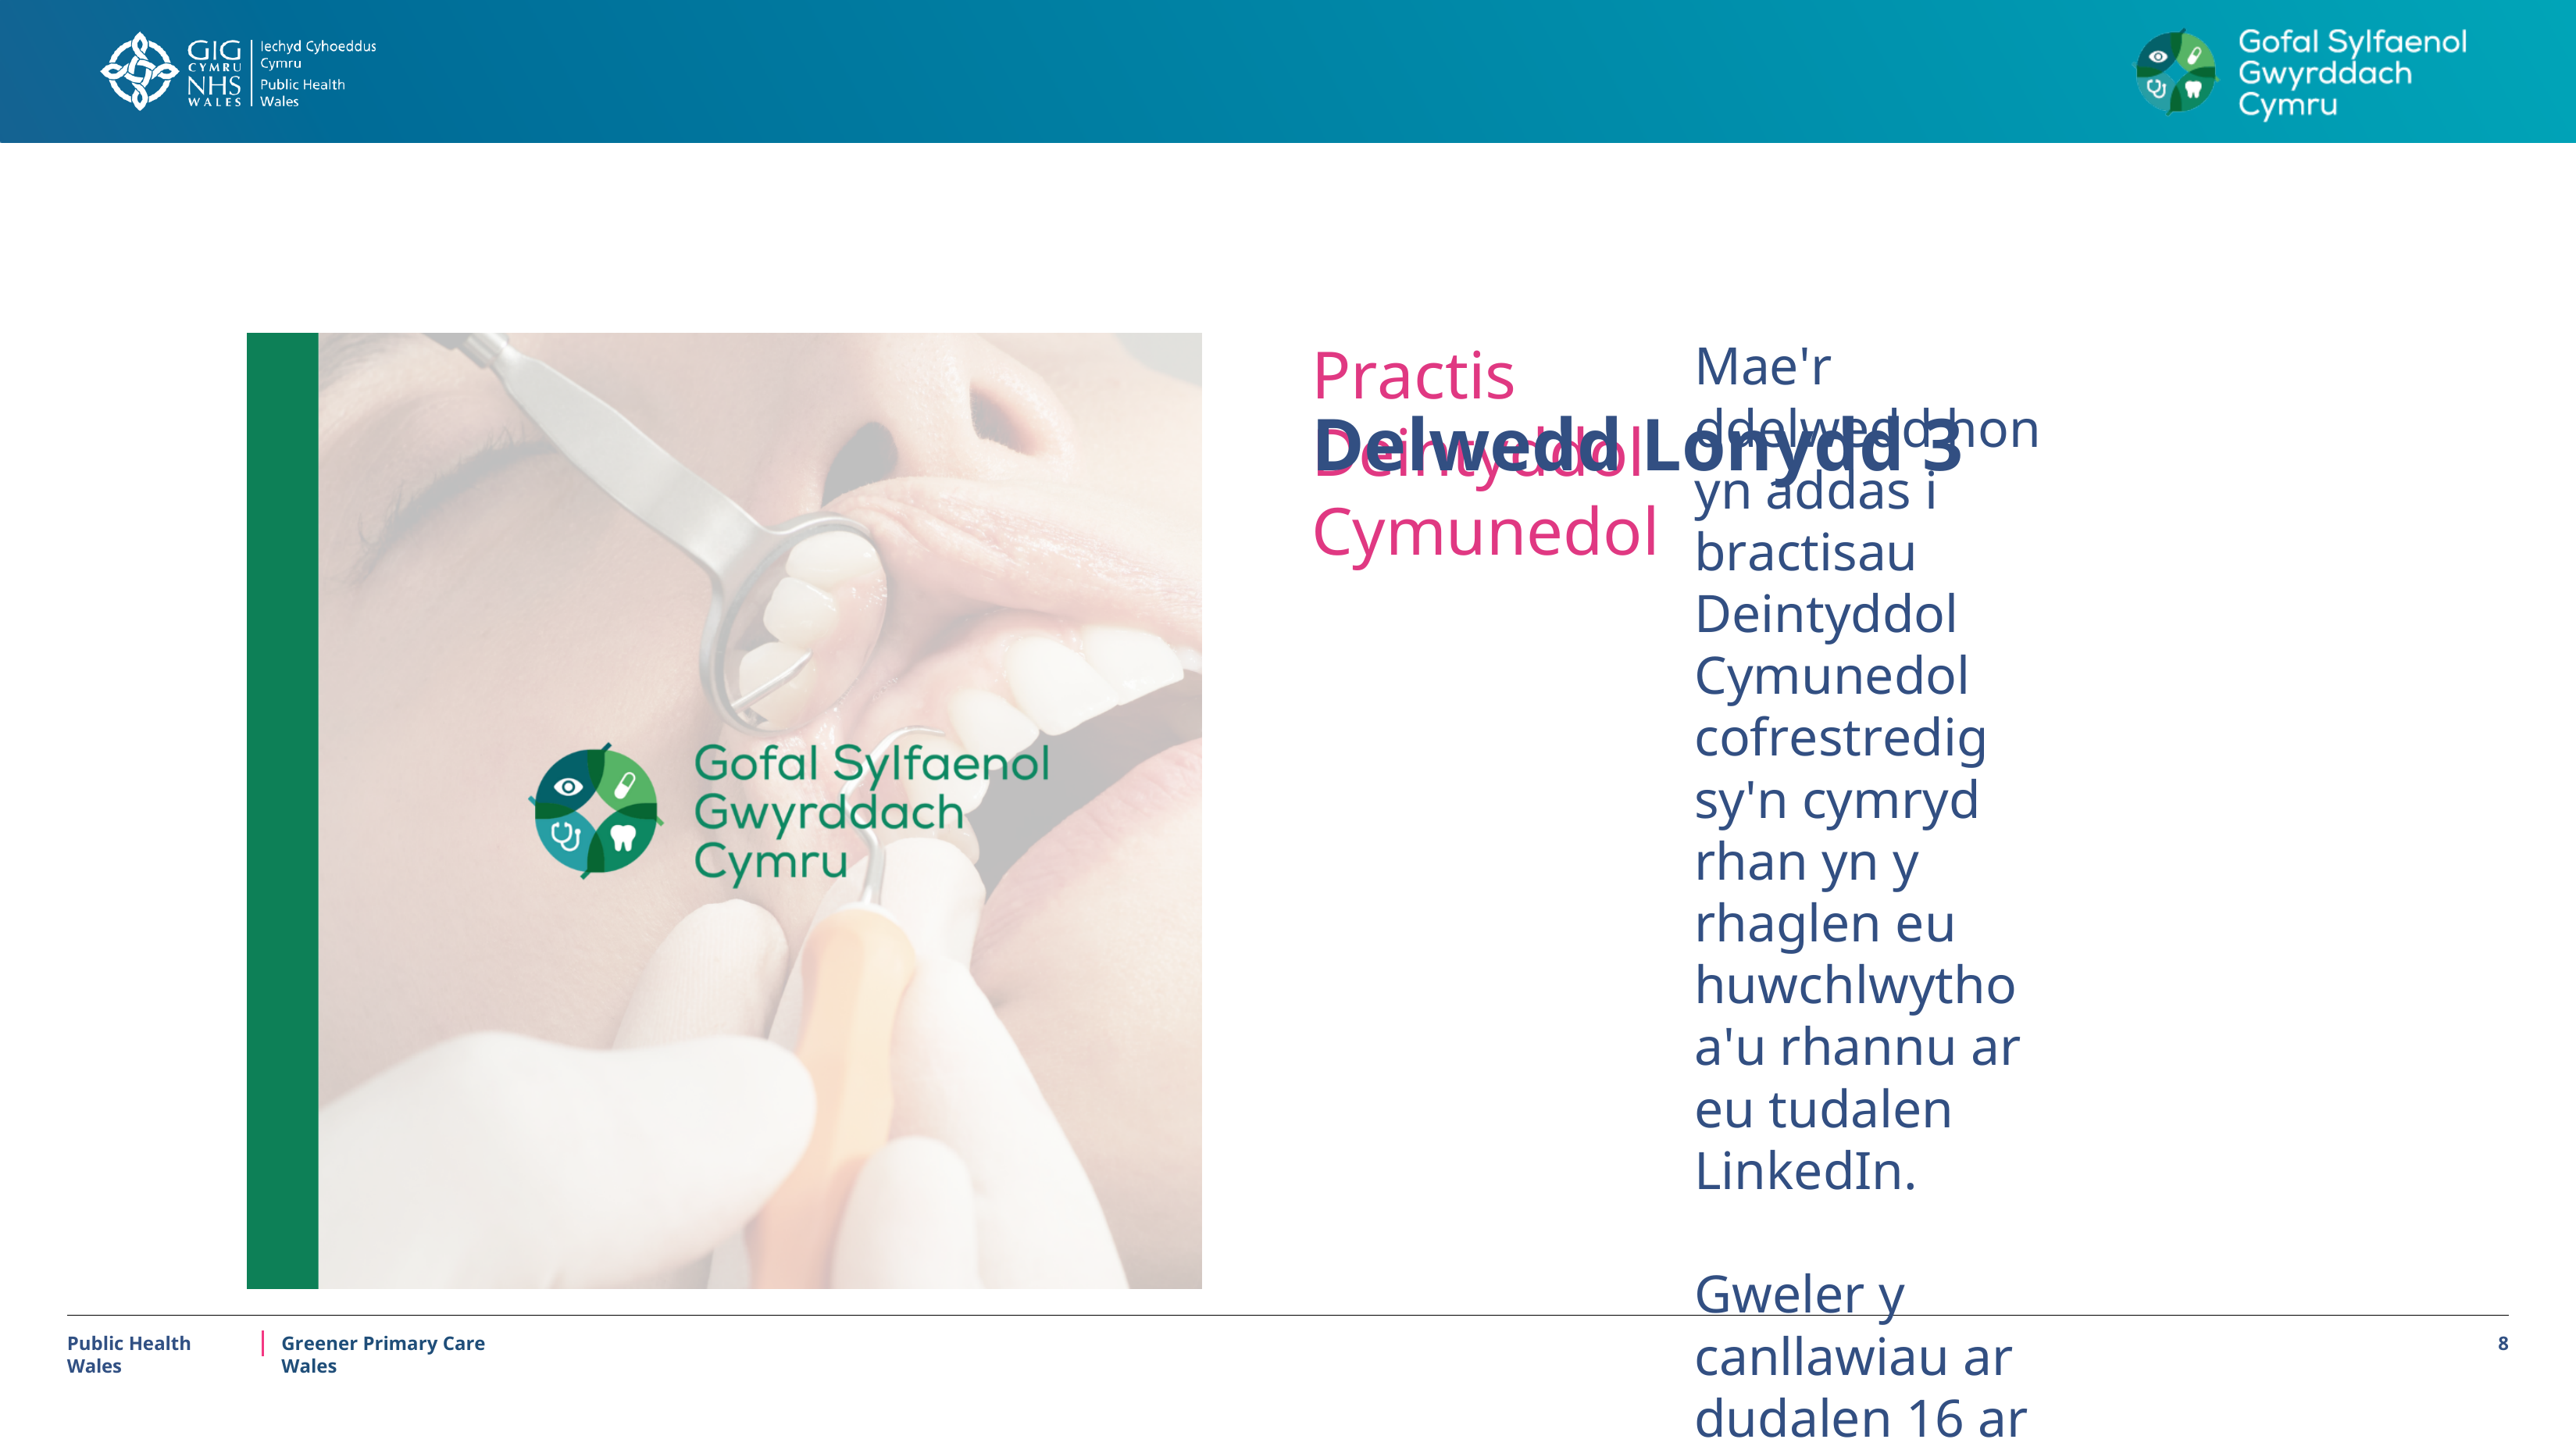

# Practis Deintyddol Cymunedol
Mae'r ddelwedd hon yn addas i bractisau Deintyddol Cymunedol cofrestredig sy'n cymryd rhan yn y rhaglen eu huwchlwytho a'u rhannu ar eu tudalen LinkedIn.
Gweler y canllawiau ar dudalen 16 ar sut i uwchlwytho.
Ffynhonnell y ddelwedd: Unsplash. Caroline LM.
Delwedd Lonydd 3
Public Health Wales
Greener Primary Care Wales